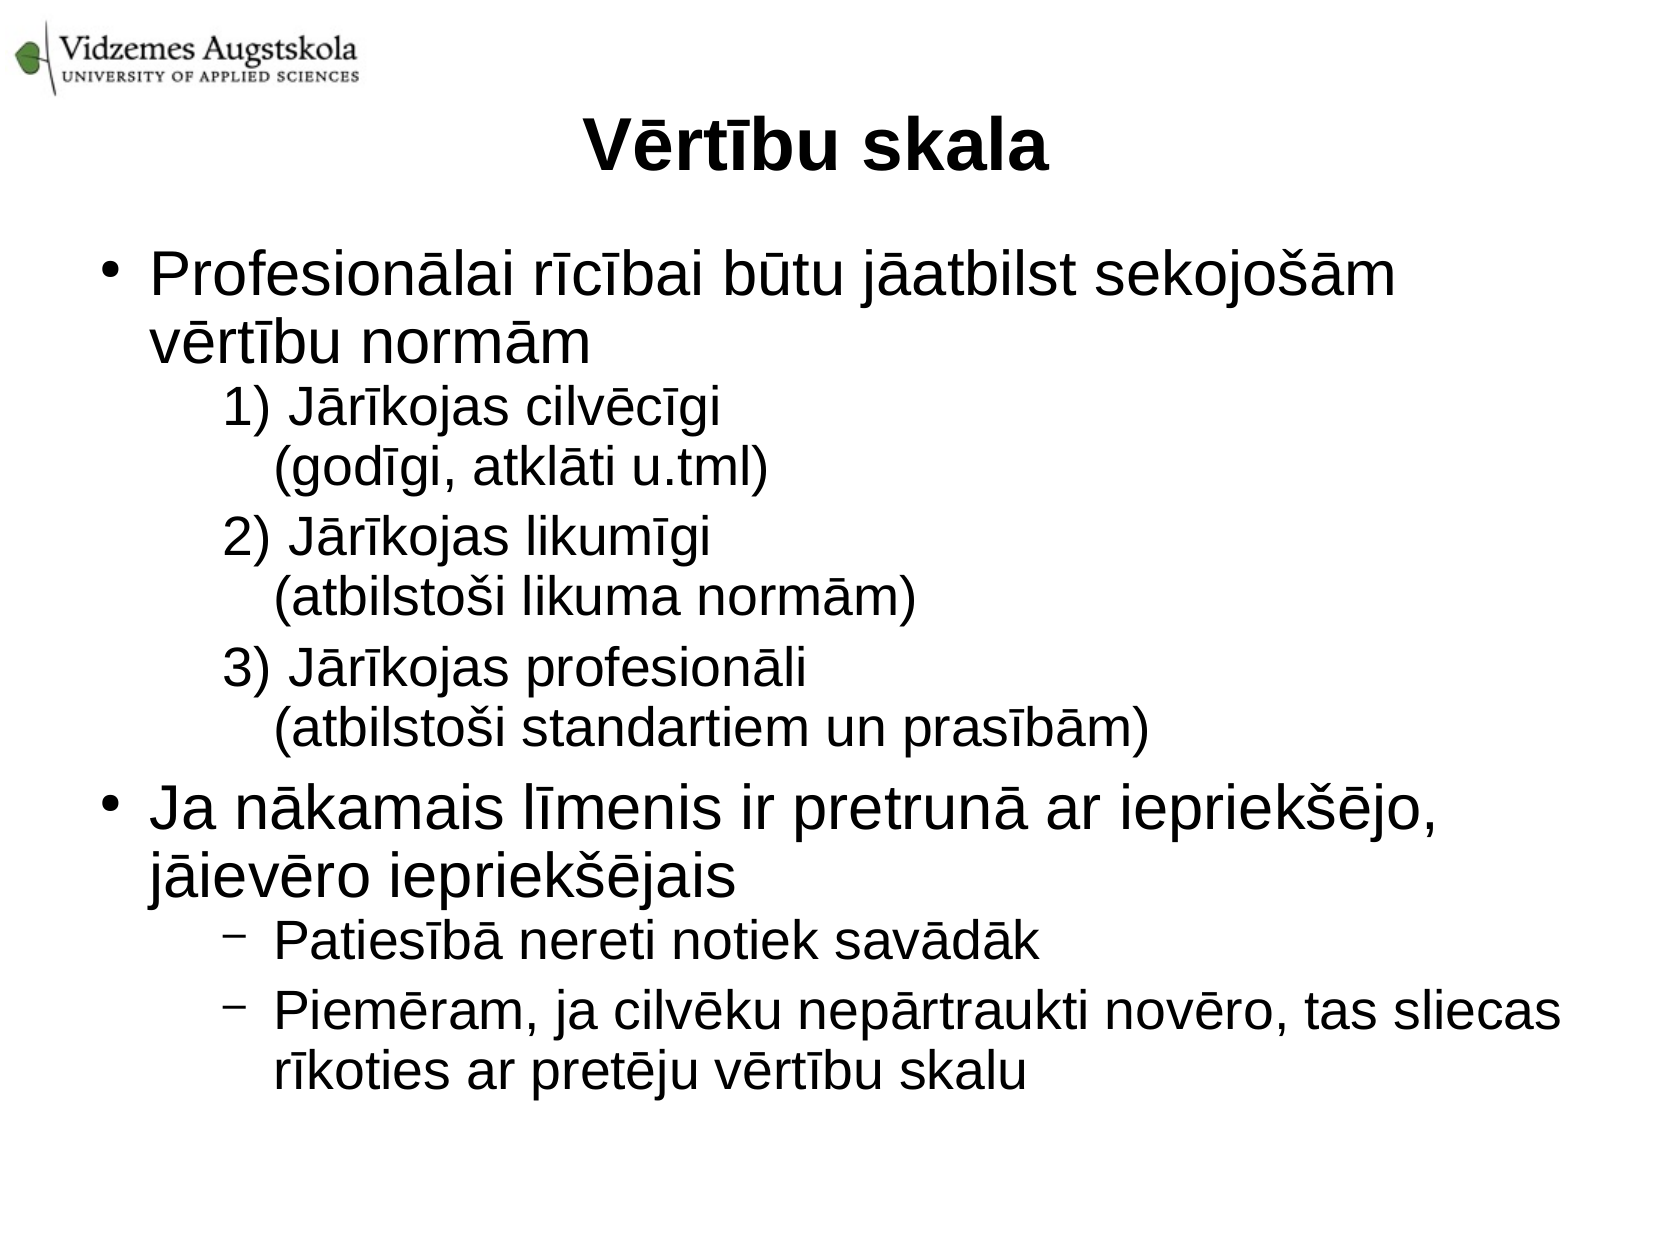

# Vērtību skala
Profesionālai rīcībai būtu jāatbilst sekojošām vērtību normām
 Jārīkojas cilvēcīgi
(godīgi, atklāti u.tml)
 Jārīkojas likumīgi
(atbilstoši likuma normām)
 Jārīkojas profesionāli
(atbilstoši standartiem un prasībām)
Ja nākamais līmenis ir pretrunā ar iepriekšējo, jāievēro iepriekšējais
Patiesībā nereti notiek savādāk
Piemēram, ja cilvēku nepārtraukti novēro, tas sliecas rīkoties ar pretēju vērtību skalu